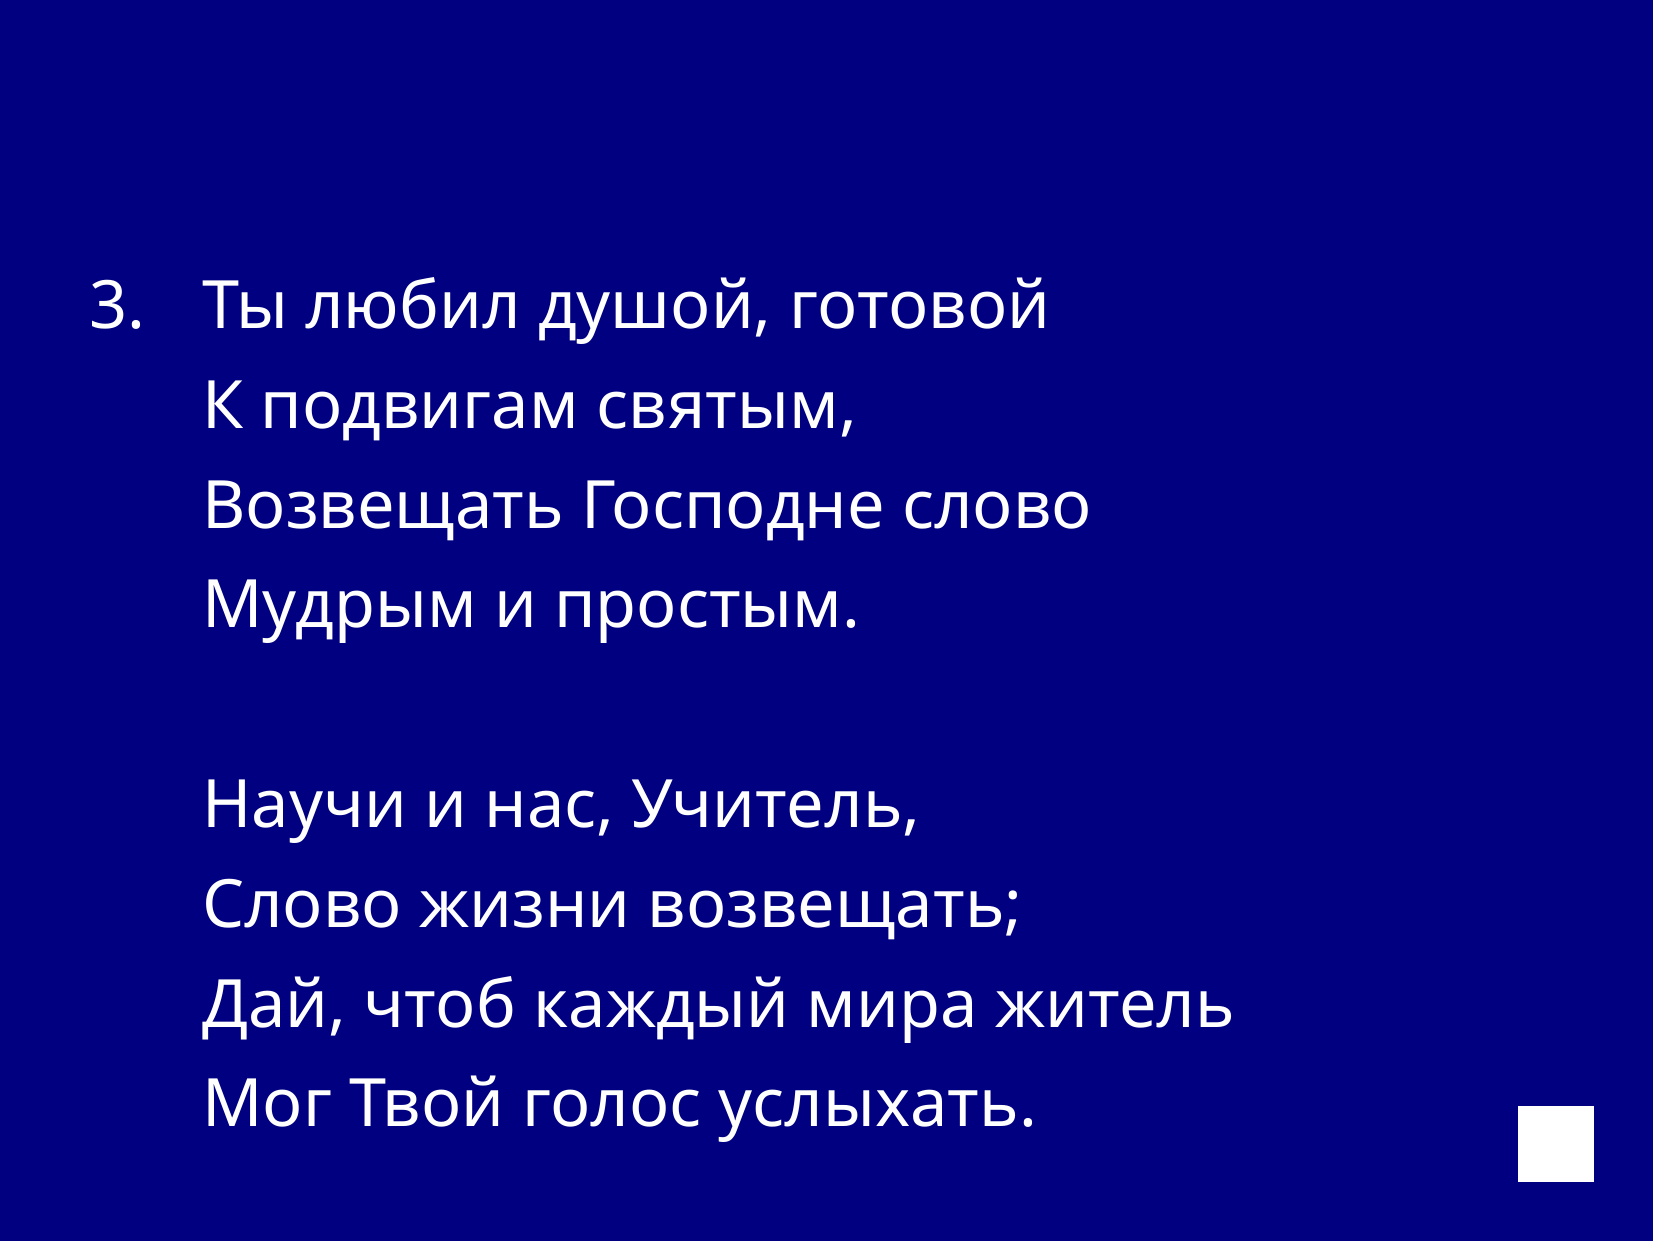

3.	Ты любил душой, готовой
	К подвигам святым,
	Возвещать Господне слово
	Мудрым и простым.
	Научи и нас, Учитель,
	Слово жизни возвещать;
	Дай, чтоб каждый мира житель
	Мог Твой голос услыхать.